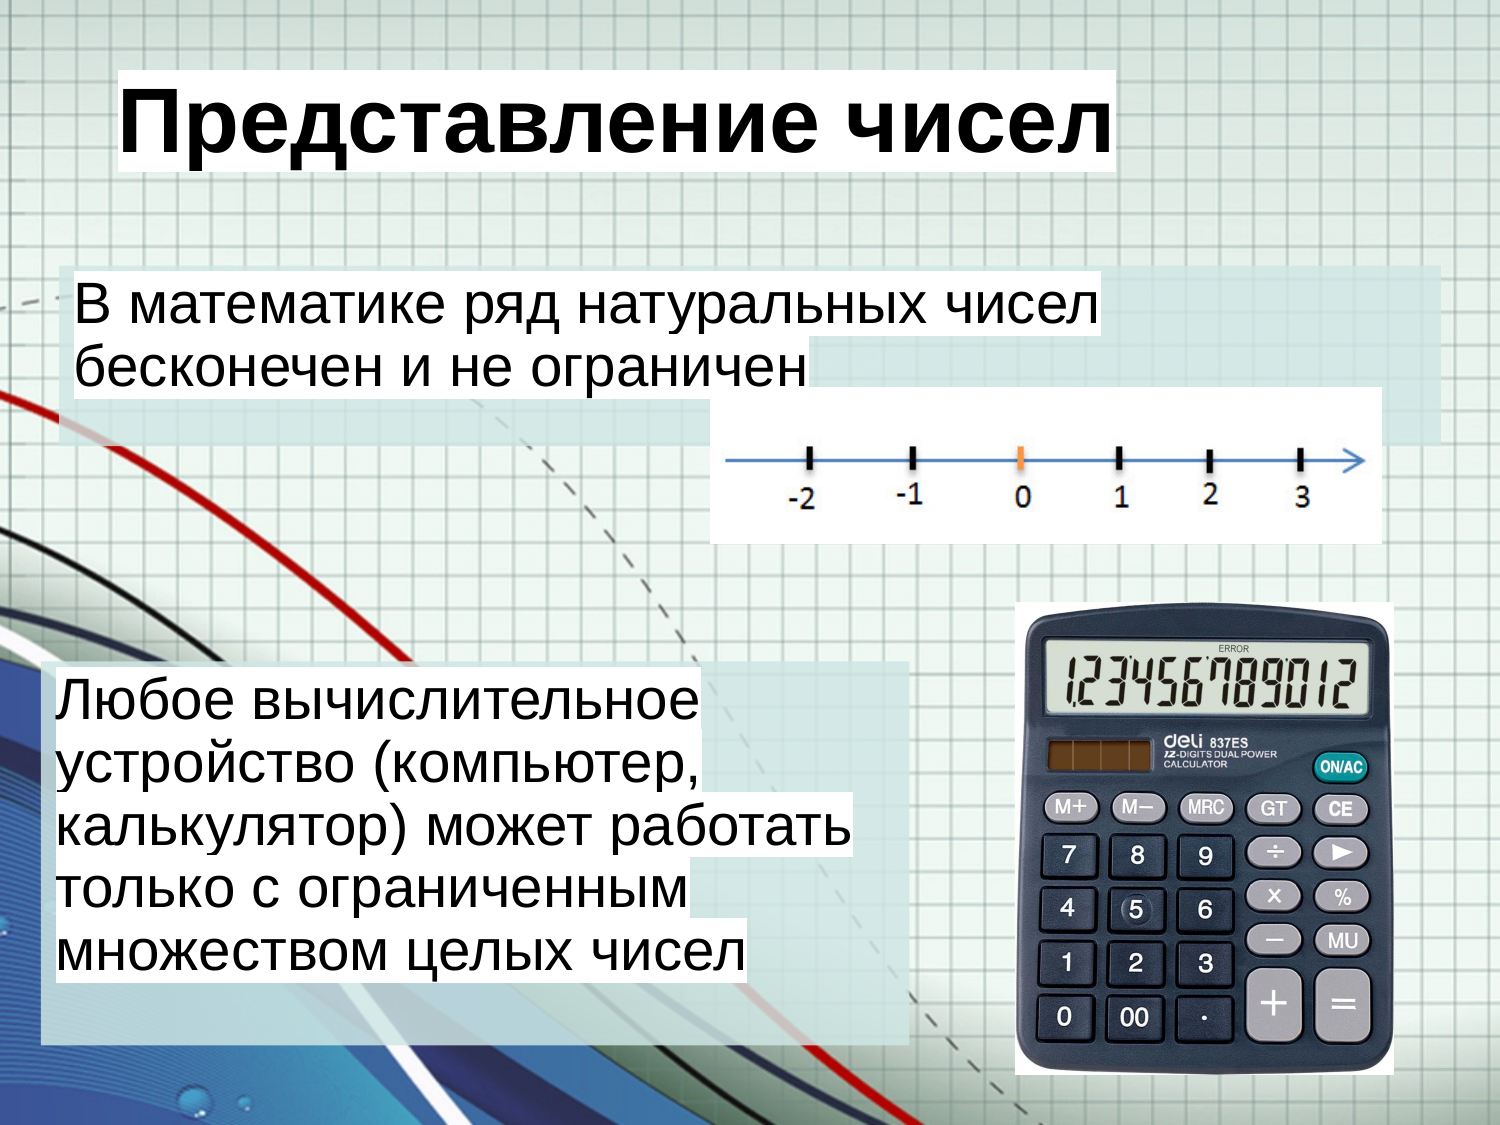

# Представление чисел
В математике ряд натуральных чисел бесконечен и не ограничен
Любое вычислительное устройство (компьютер, калькулятор) может работать только с ограниченным множеством целых чисел